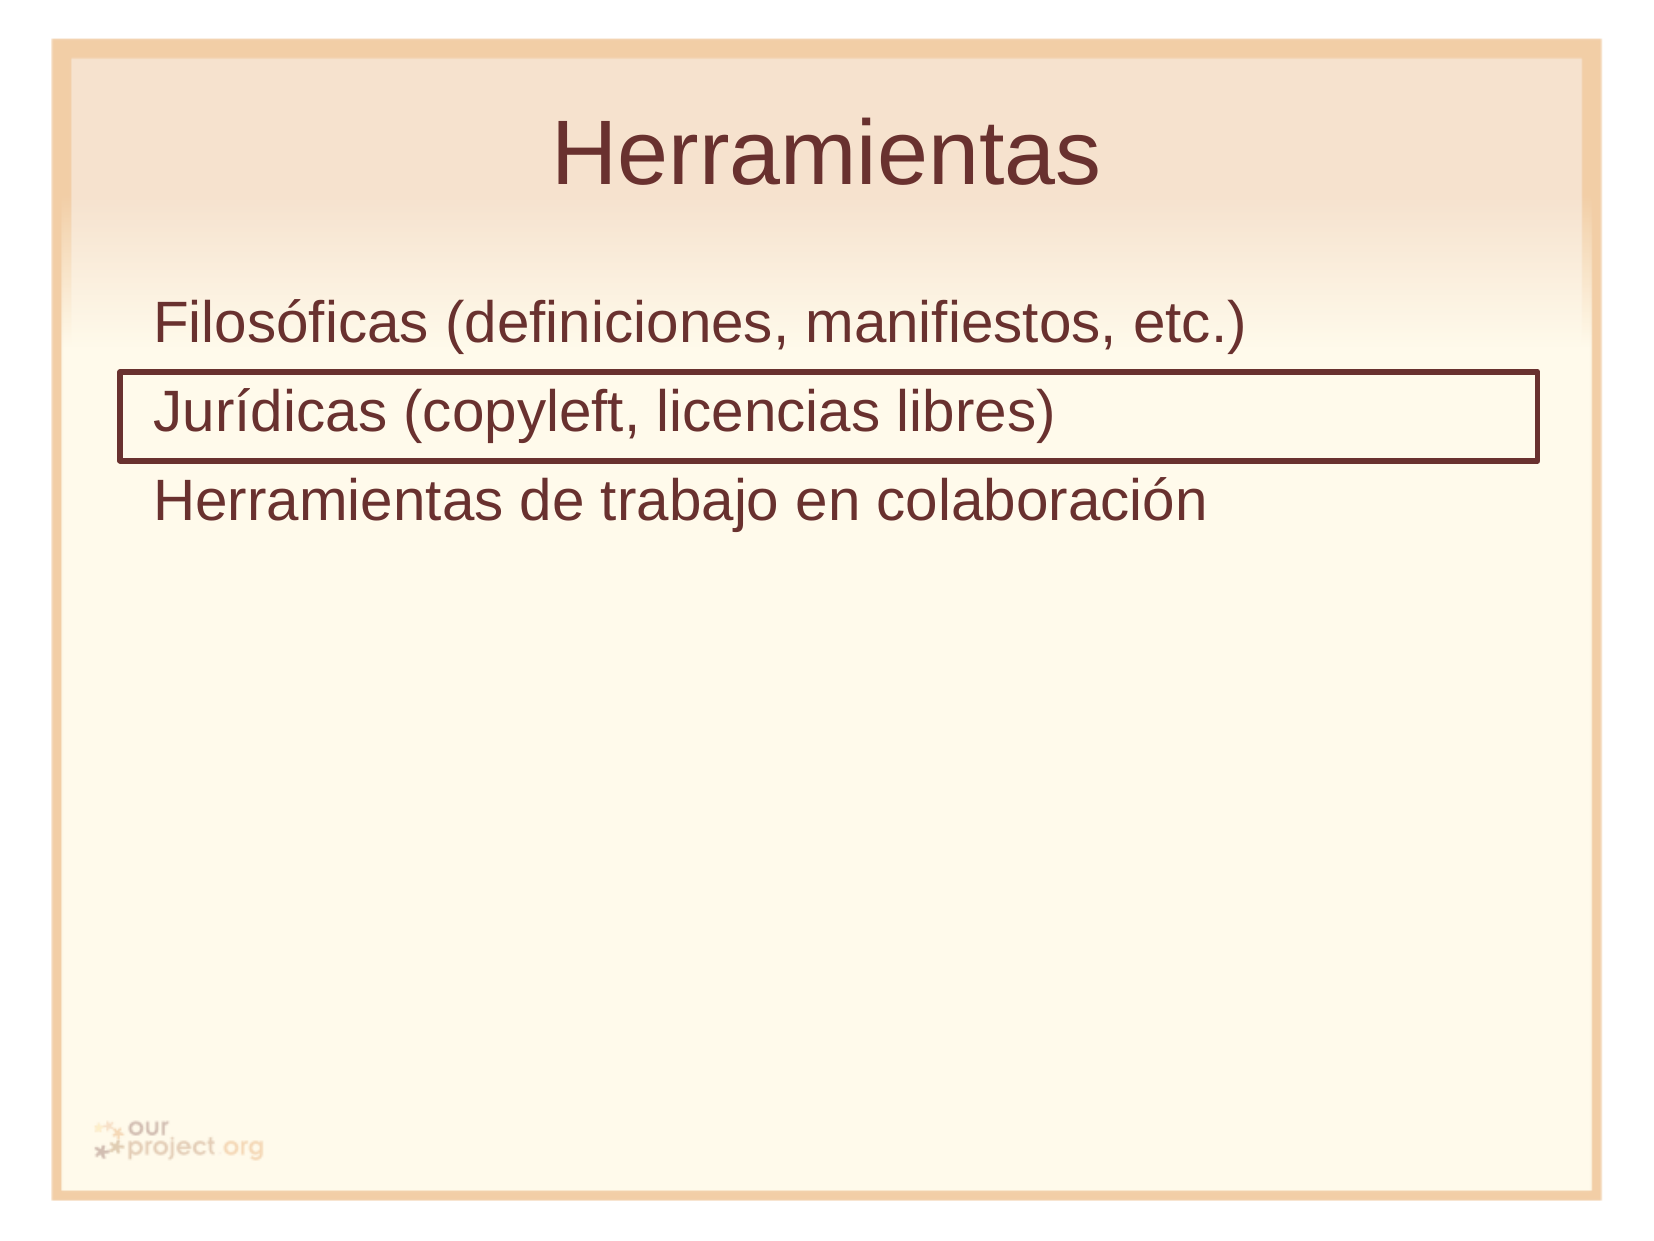

# Herramientas
Filosóficas (definiciones, manifiestos, etc.)
Jurídicas (copyleft, licencias libres)
Herramientas de trabajo en colaboración